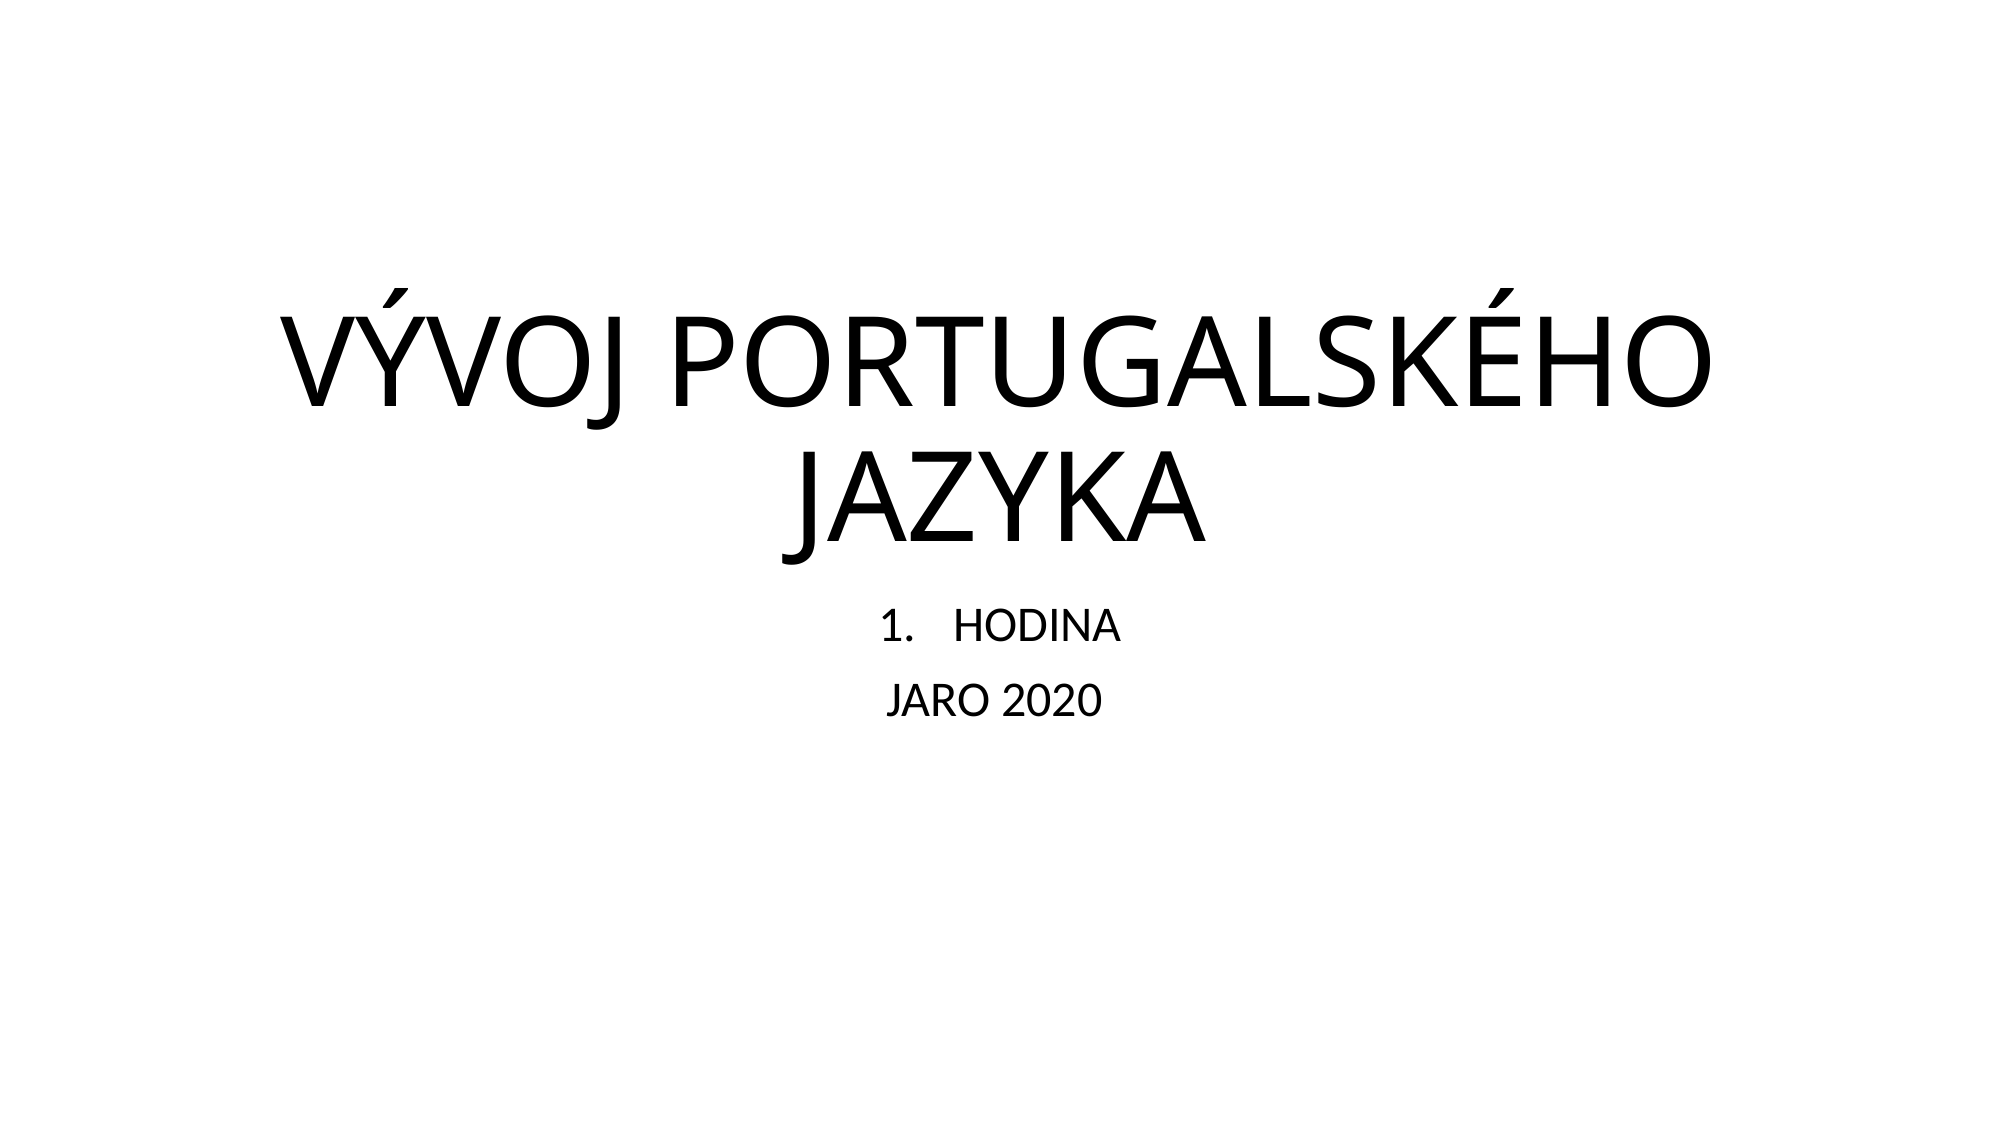

# VÝVOJ PORTUGALSKÉHO JAZYKA
HODINA
JARO 2020